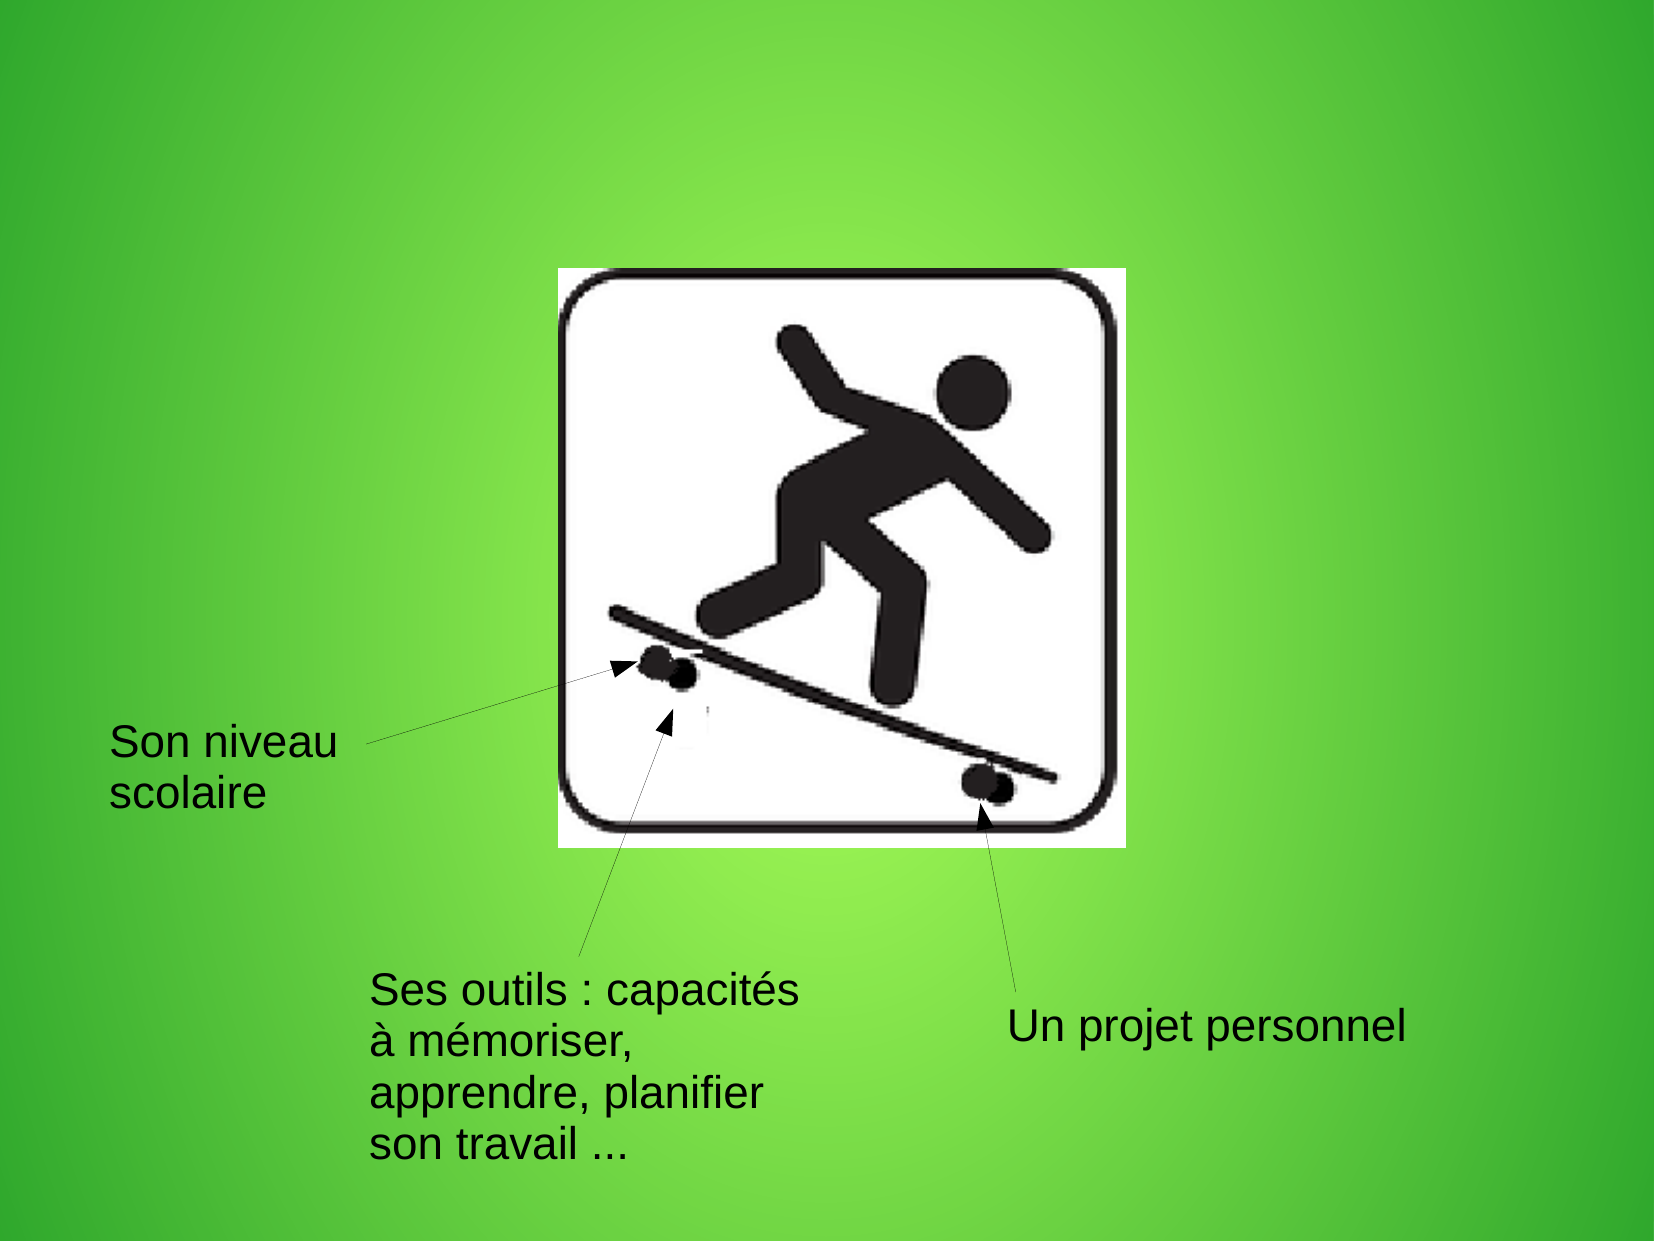

Son niveau scolaire
Ses outils : capacités à mémoriser, apprendre, planifier son travail ...
Un projet personnel